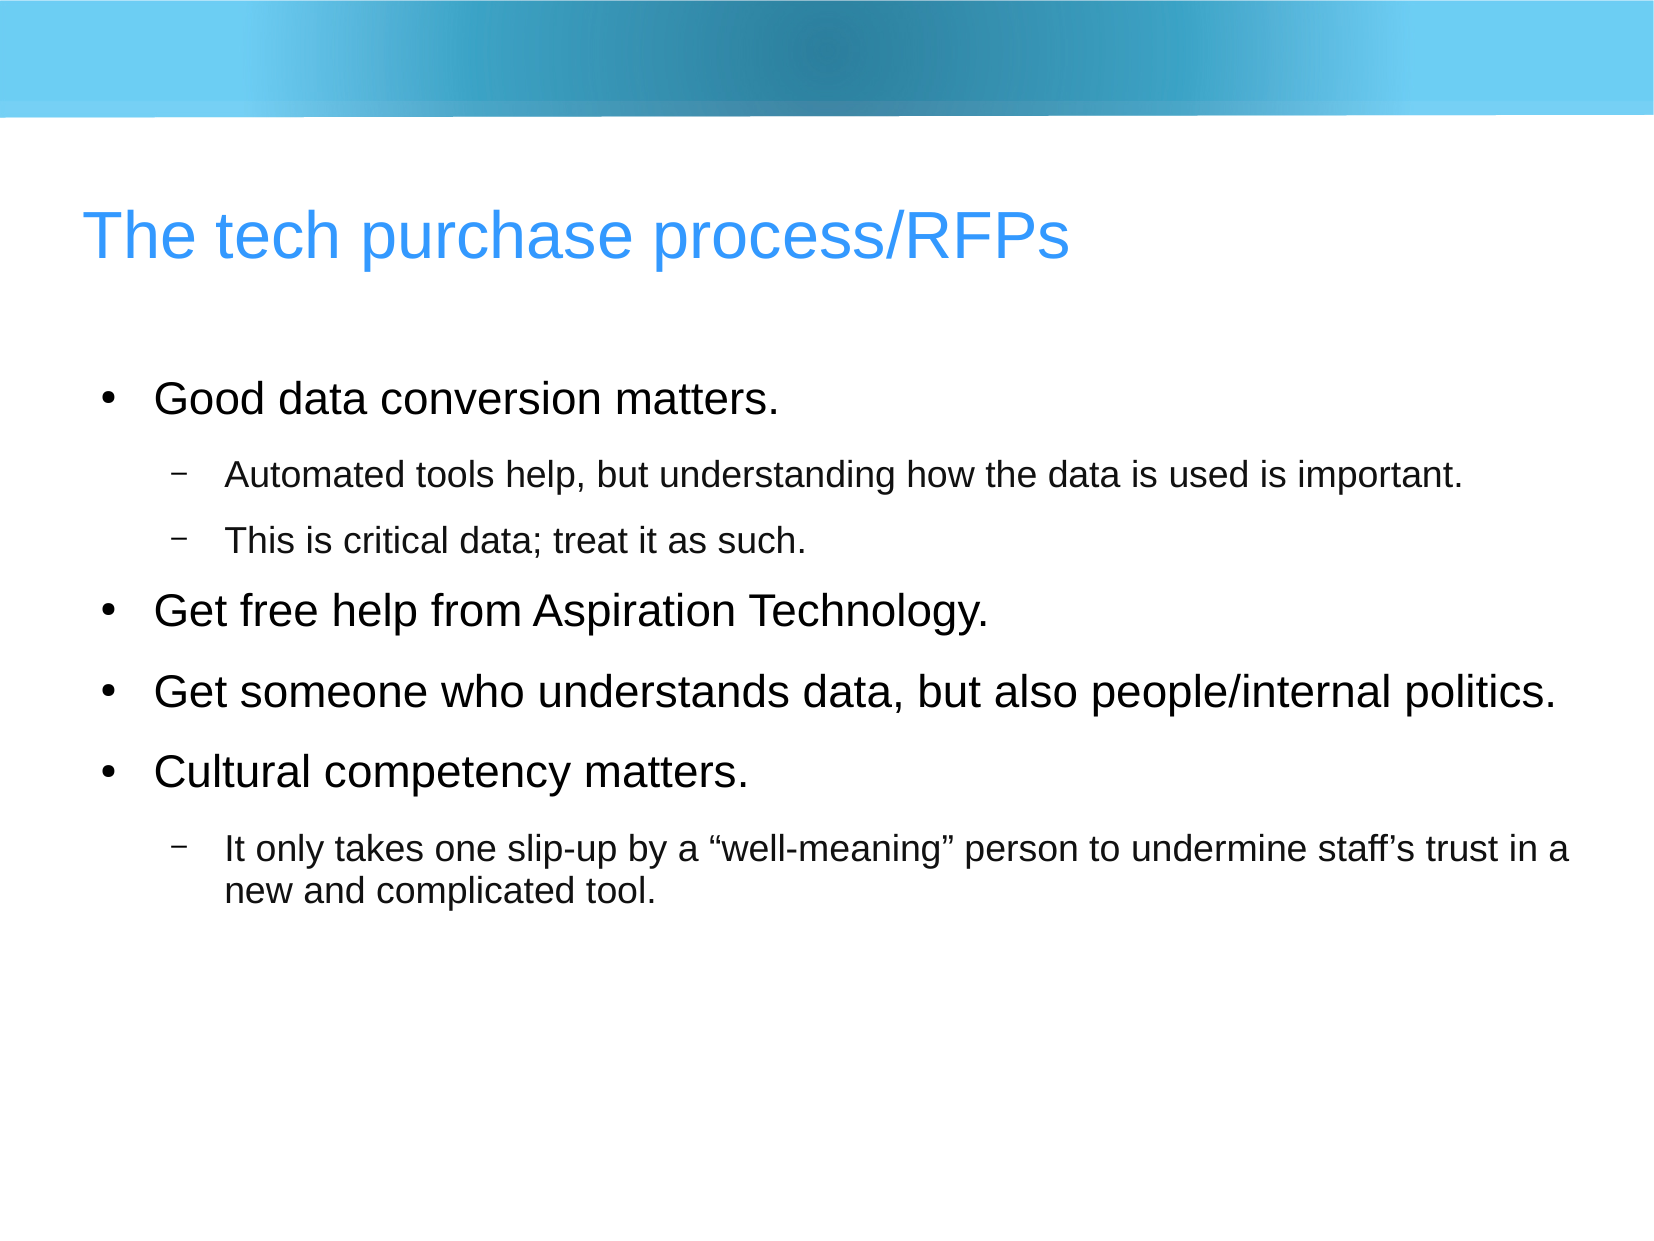

# The tech purchase process/RFPs
Good data conversion matters.
Automated tools help, but understanding how the data is used is important.
This is critical data; treat it as such.
Get free help from Aspiration Technology.
Get someone who understands data, but also people/internal politics.
Cultural competency matters.
It only takes one slip-up by a “well-meaning” person to undermine staff’s trust in a new and complicated tool.